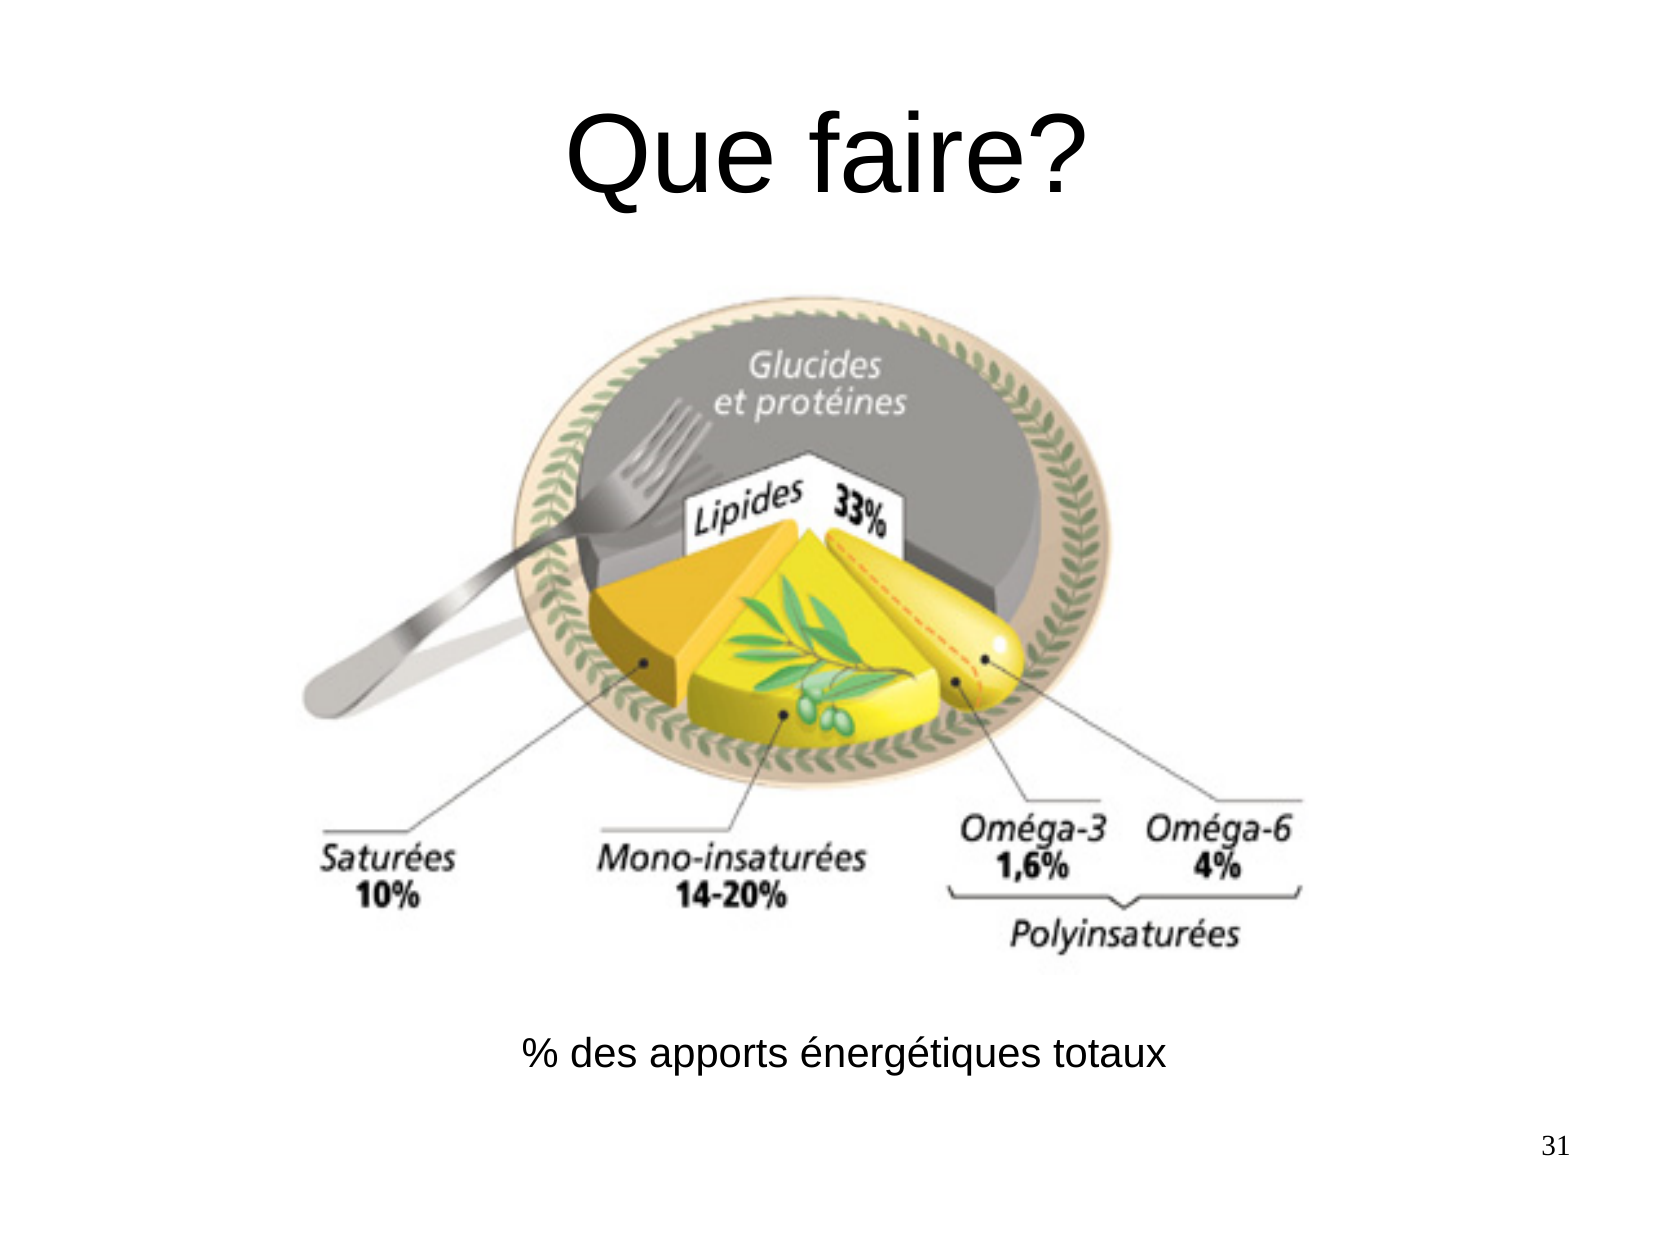

# Que faire?
% des apports énergétiques totaux
31